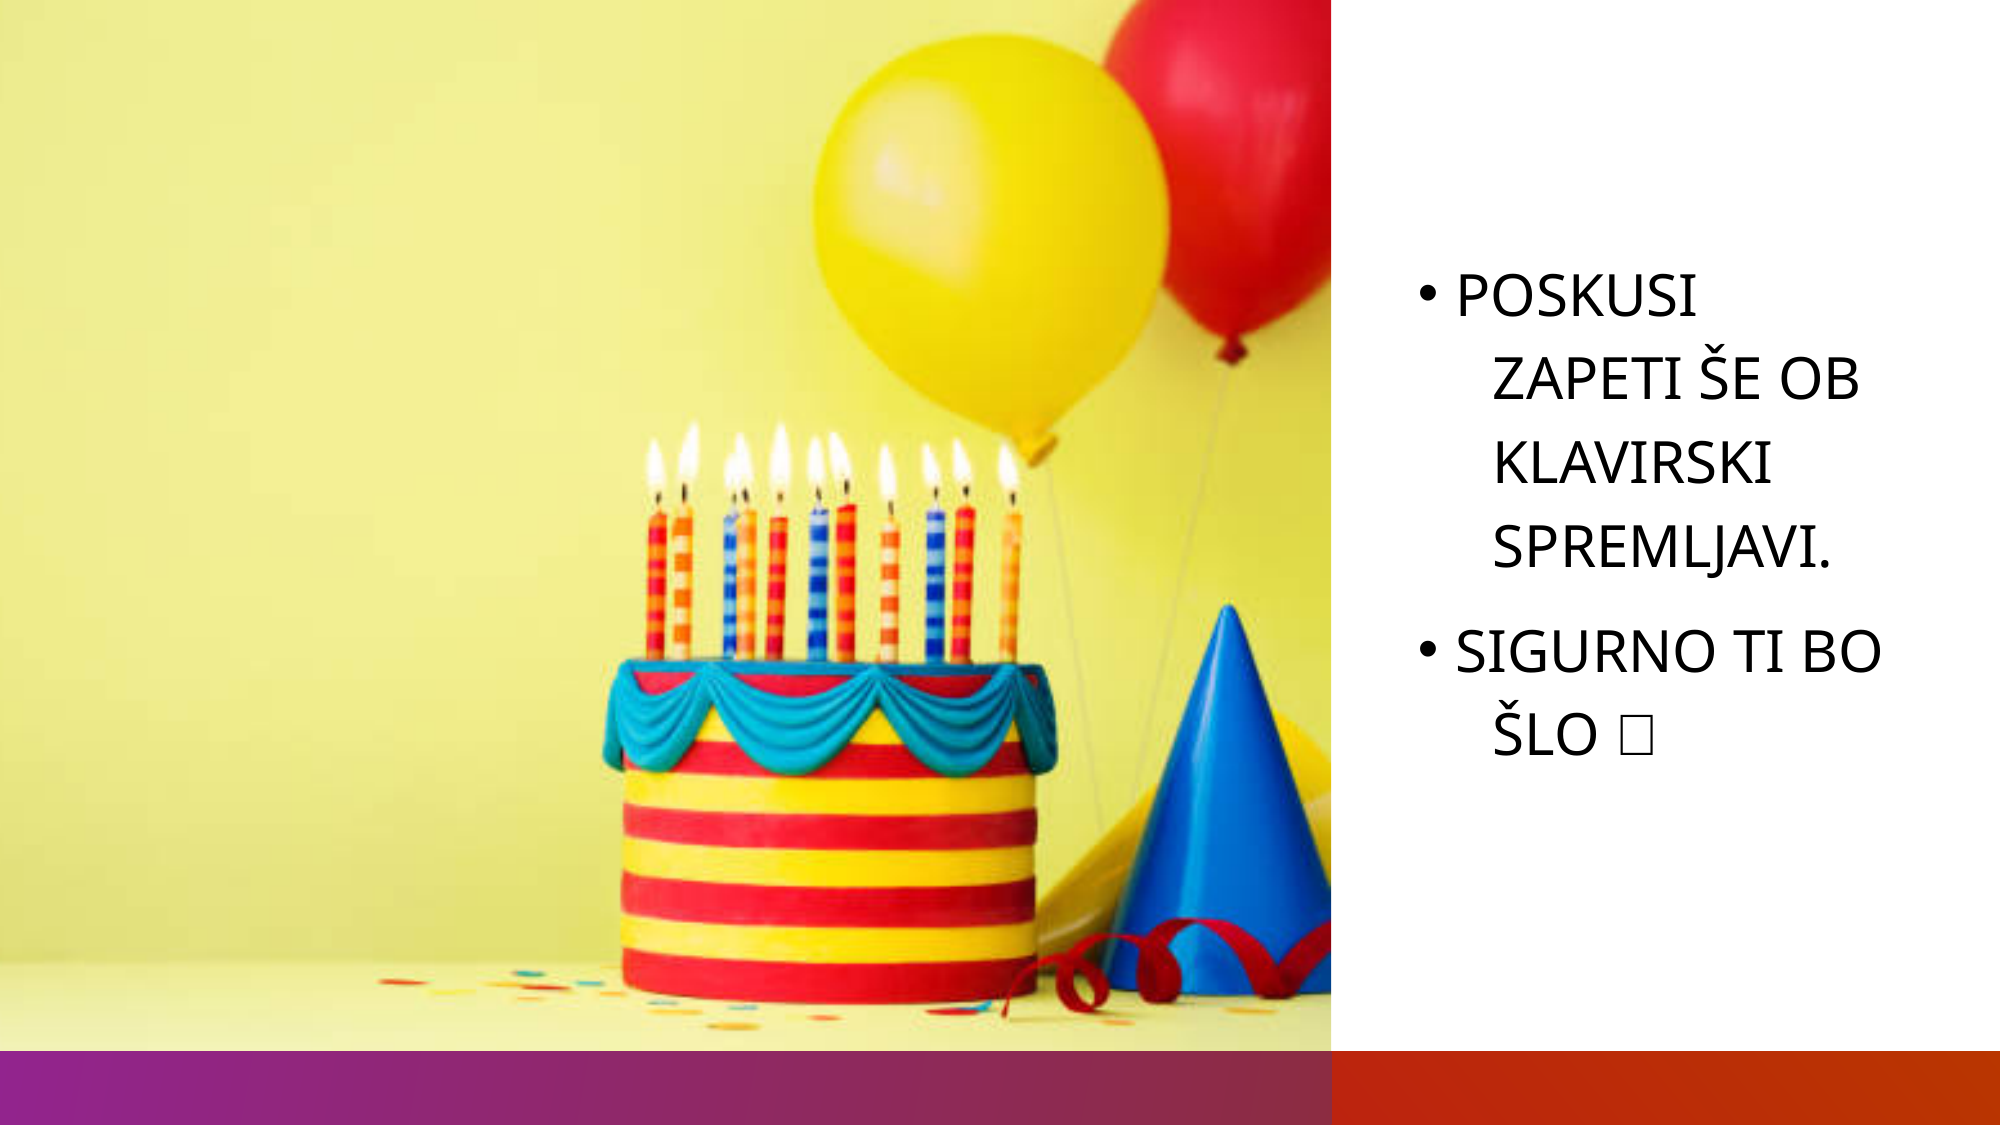

#
POSKUSI ZAPETI ŠE OB KLAVIRSKI SPREMLJAVI.
SIGURNO TI BO ŠLO 